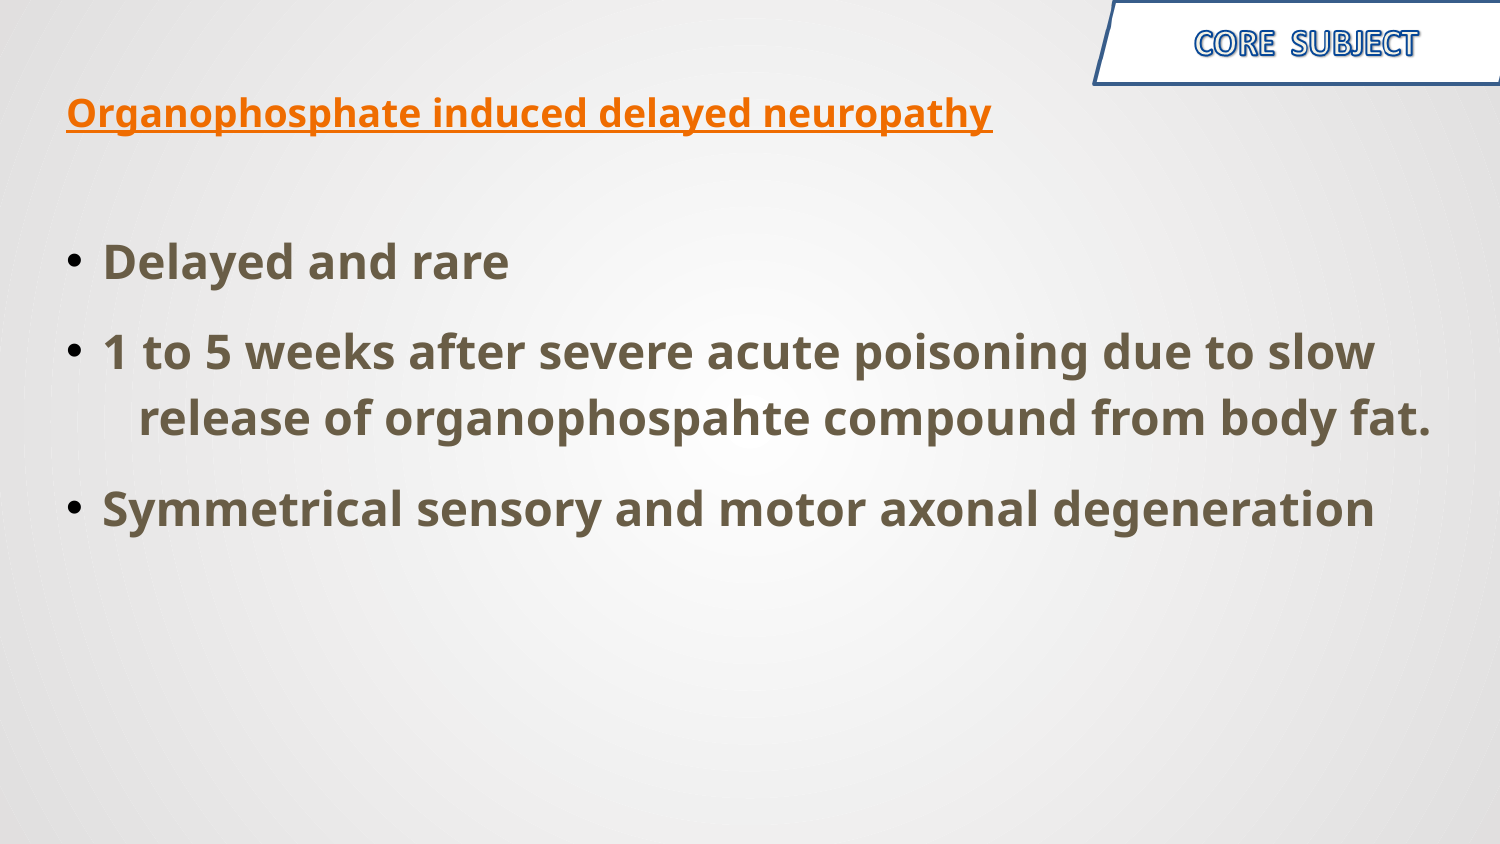

# Organophosphate induced delayed neuropathy
Delayed and rare
1 to 5 weeks after severe acute poisoning due to slow release of organophospahte compound from body fat.
Symmetrical sensory and motor axonal degeneration